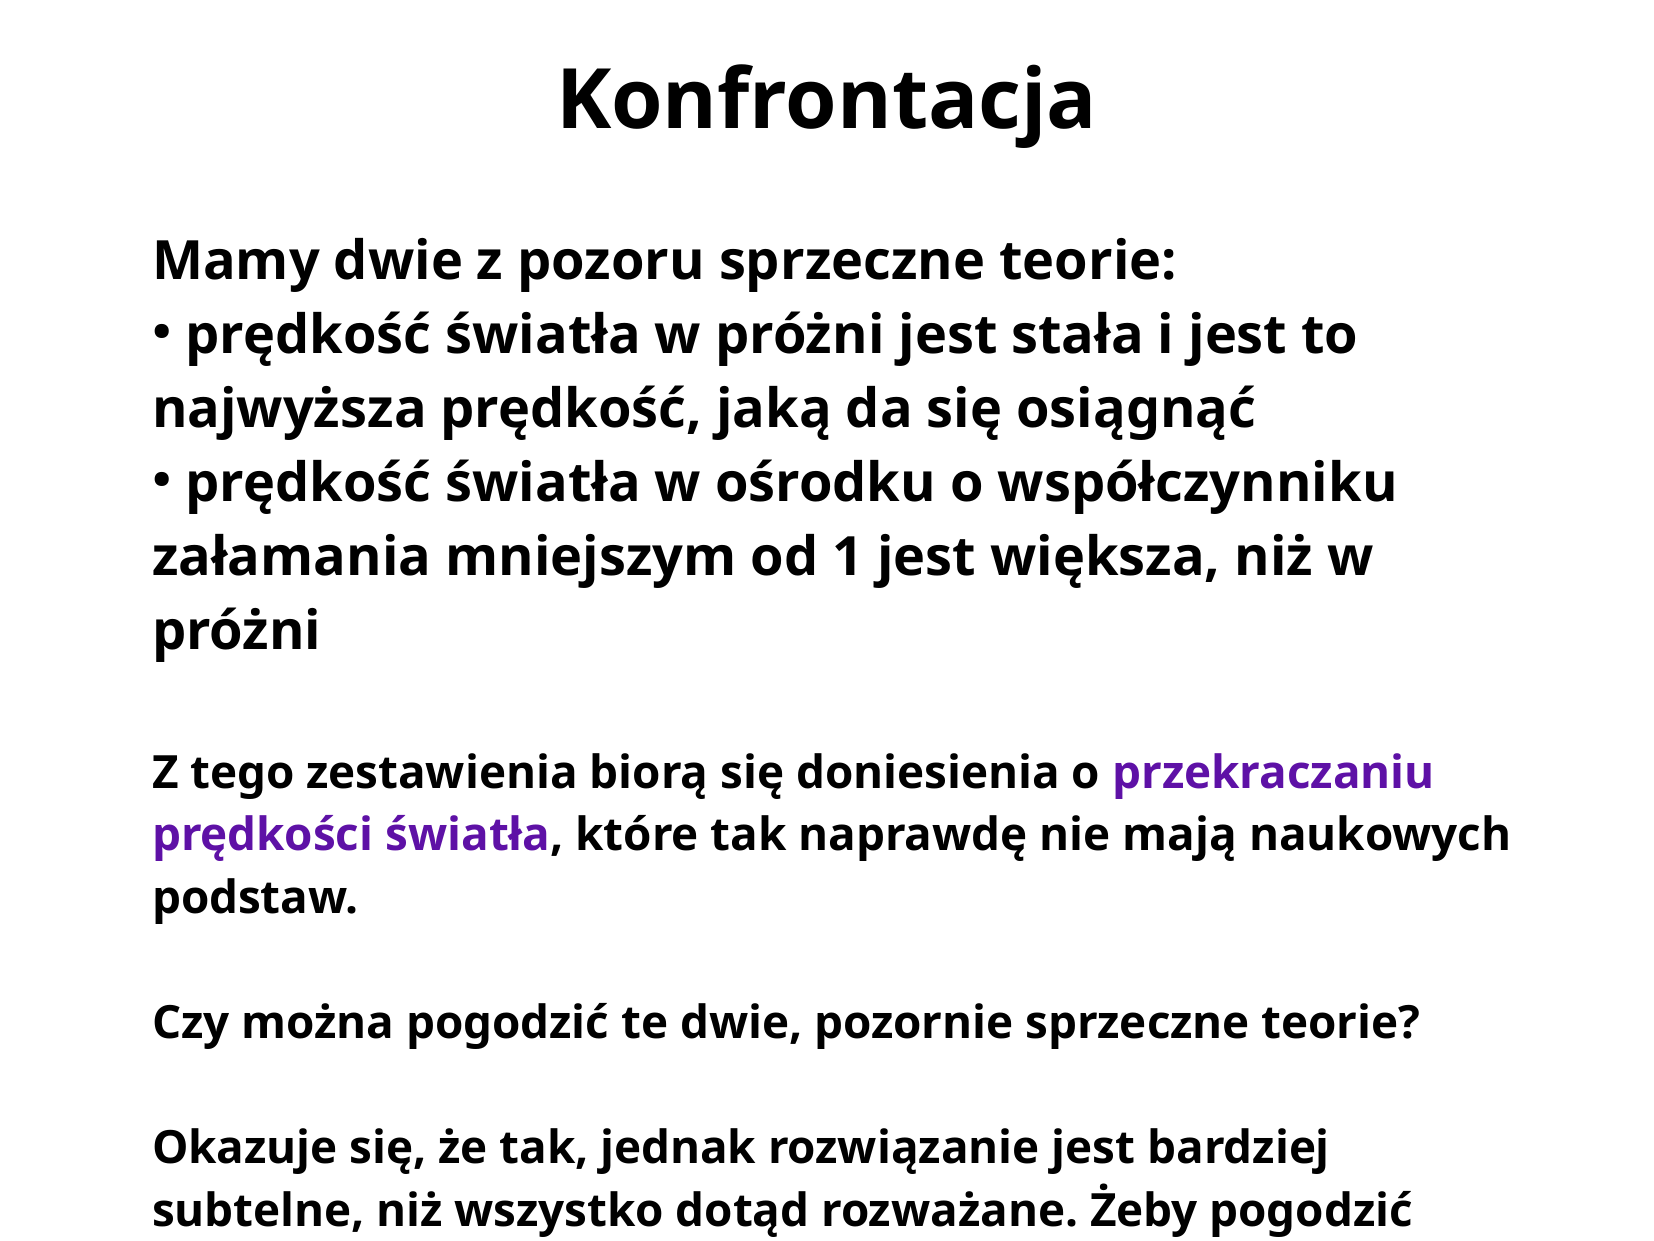

# Konfrontacja
Mamy dwie z pozoru sprzeczne teorie:
 prędkość światła w próżni jest stała i jest to najwyższa prędkość, jaką da się osiągnąć
 prędkość światła w ośrodku o współczynniku załamania mniejszym od 1 jest większa, niż w próżni
Z tego zestawienia biorą się doniesienia o przekraczaniu prędkości światła, które tak naprawdę nie mają naukowych podstaw.
Czy można pogodzić te dwie, pozornie sprzeczne teorie?
Okazuje się, że tak, jednak rozwiązanie jest bardziej subtelne, niż wszystko dotąd rozważane. Żeby pogodzić obie teorie, musimy przyjąć, że światło jest opisywane przez dwie prędkości.